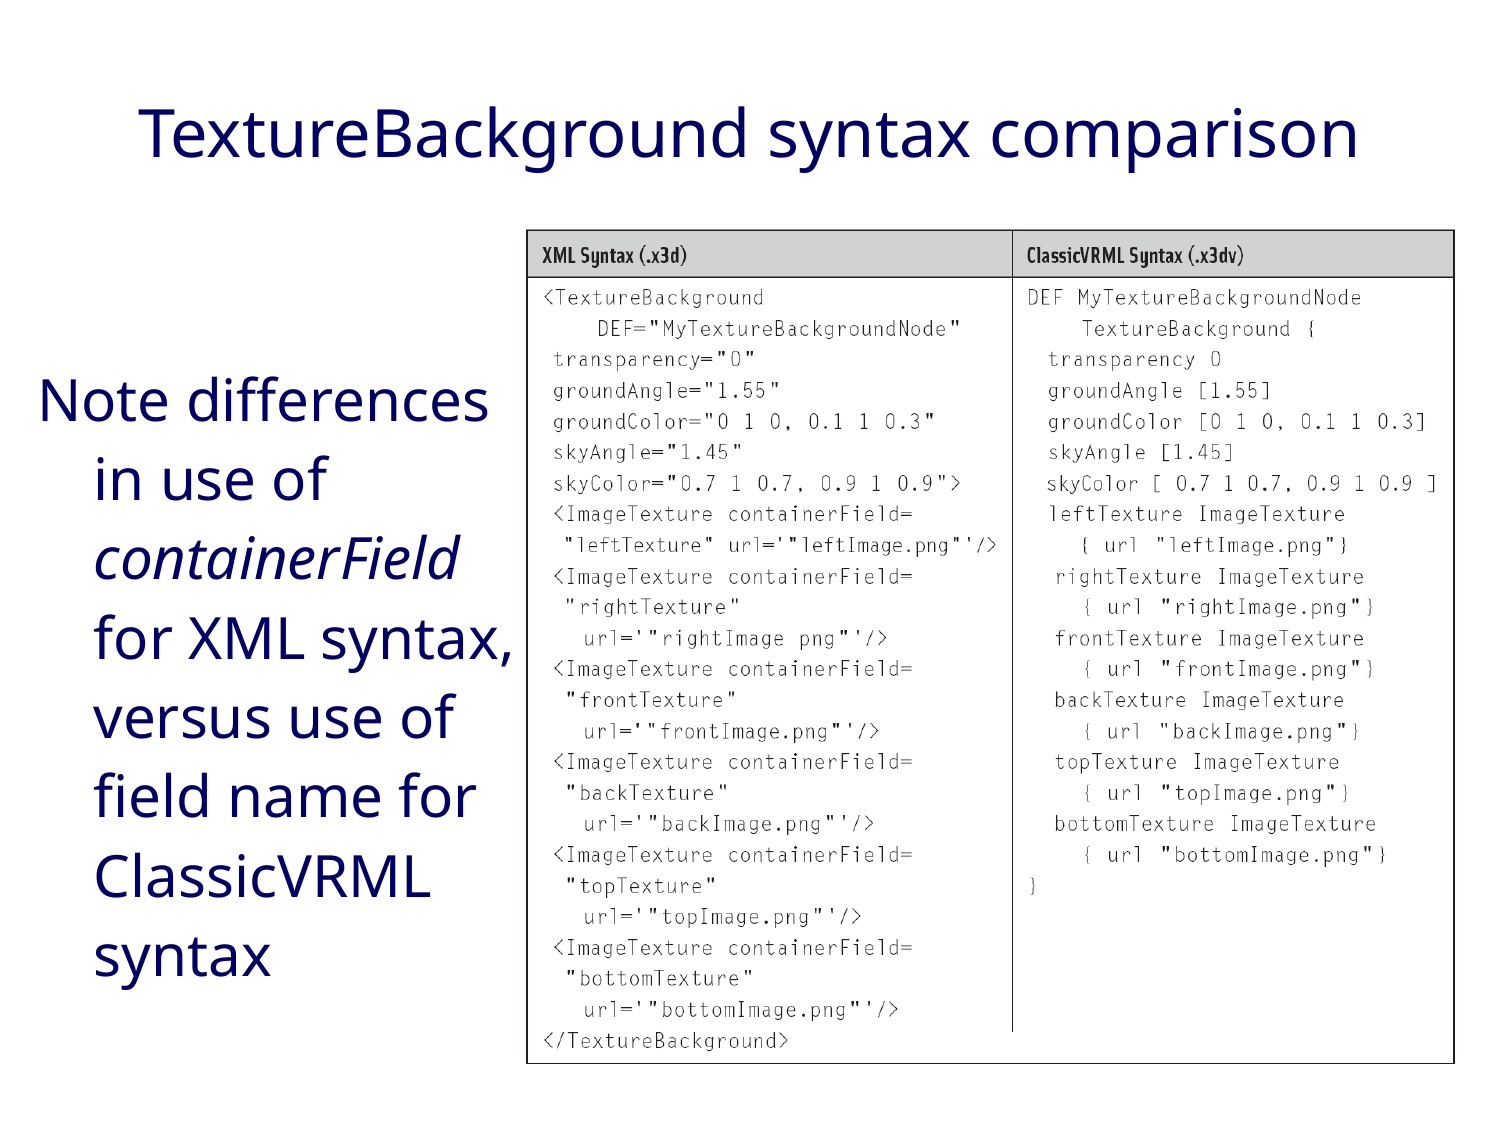

# TextureBackground syntax comparison
Note differences in use of containerField for XML syntax, versus use of field name for ClassicVRML syntax